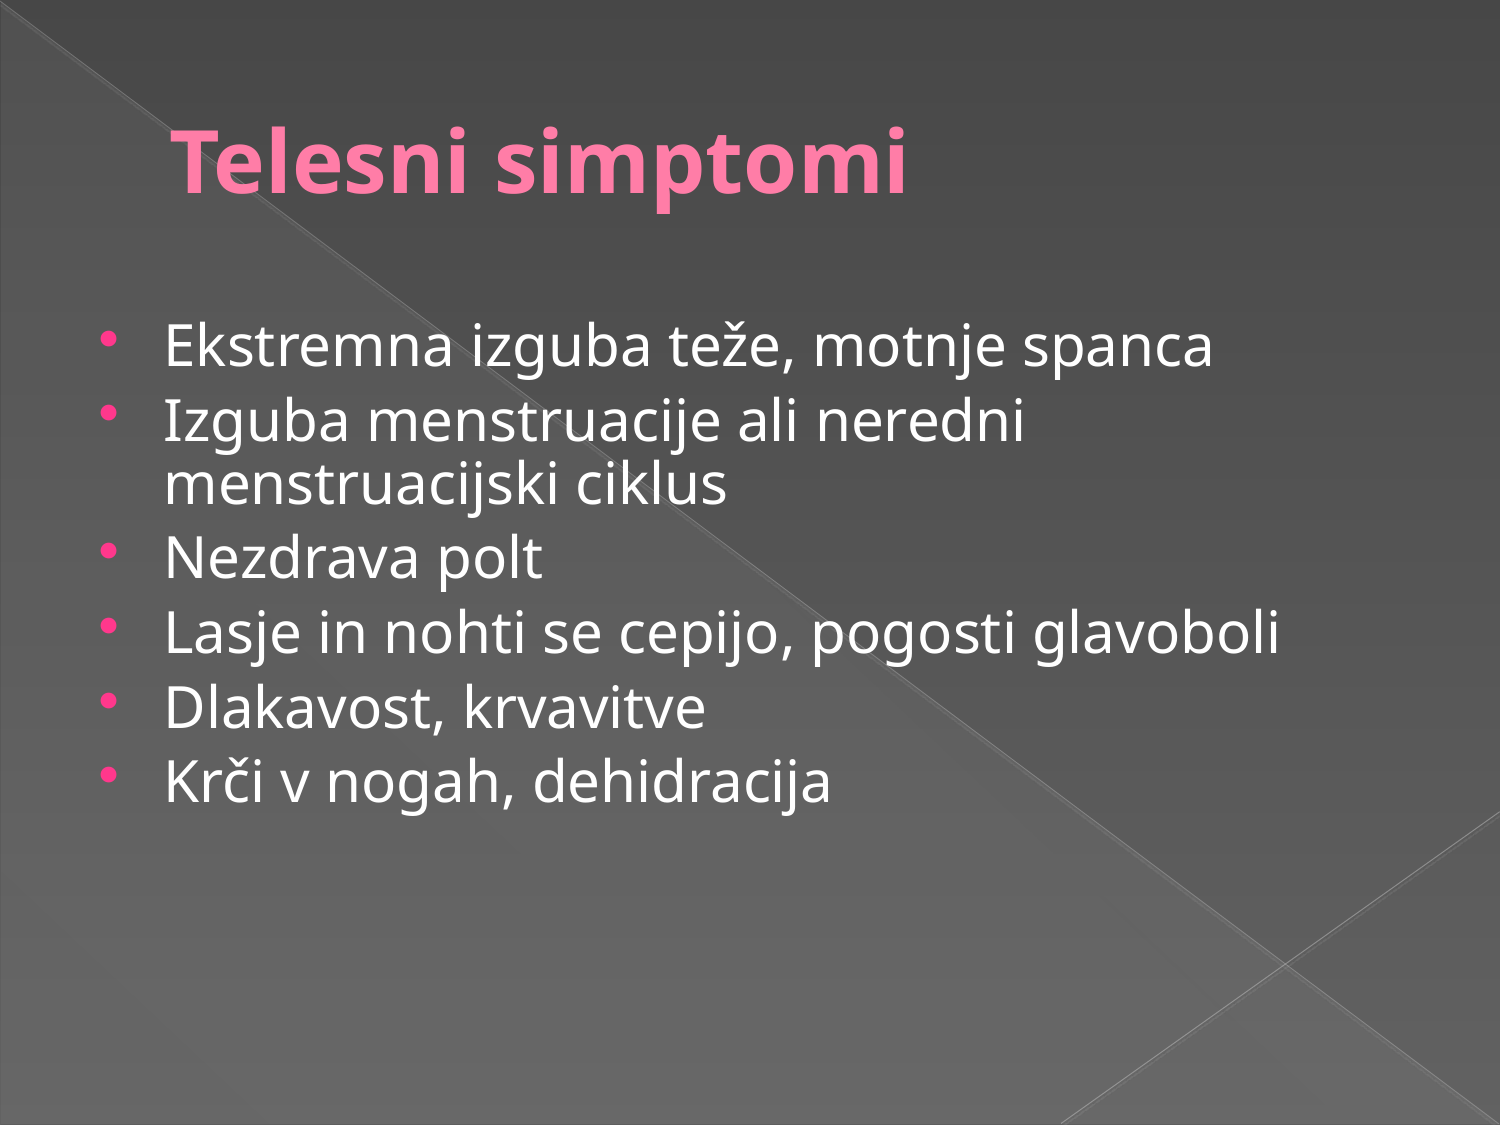

# Telesni simptomi
Ekstremna izguba teže, motnje spanca
Izguba menstruacije ali neredni menstruacijski ciklus
Nezdrava polt
Lasje in nohti se cepijo, pogosti glavoboli
Dlakavost, krvavitve
Krči v nogah, dehidracija